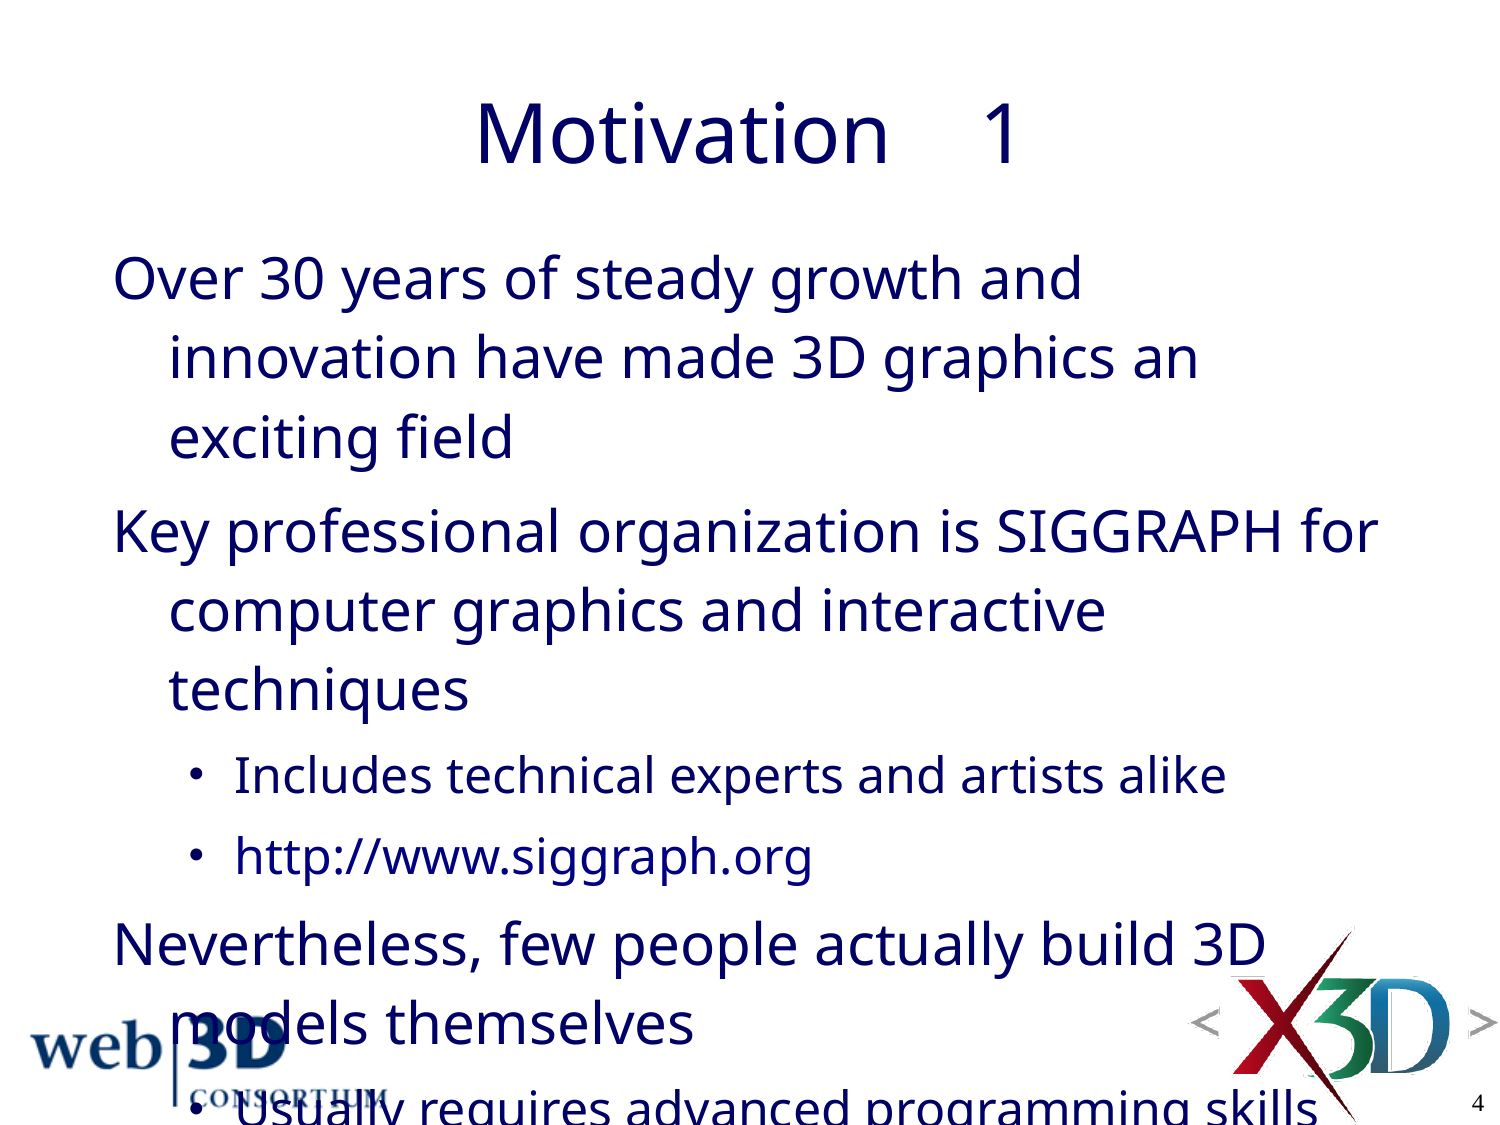

# Motivation 1
Over 30 years of steady growth and innovation have made 3D graphics an exciting field
Key professional organization is SIGGRAPH for computer graphics and interactive techniques
Includes technical experts and artists alike
http://www.siggraph.org
Nevertheless, few people actually build 3D models themselves
Usually requires advanced programming skills
Costly proprietary tools and approaches compete